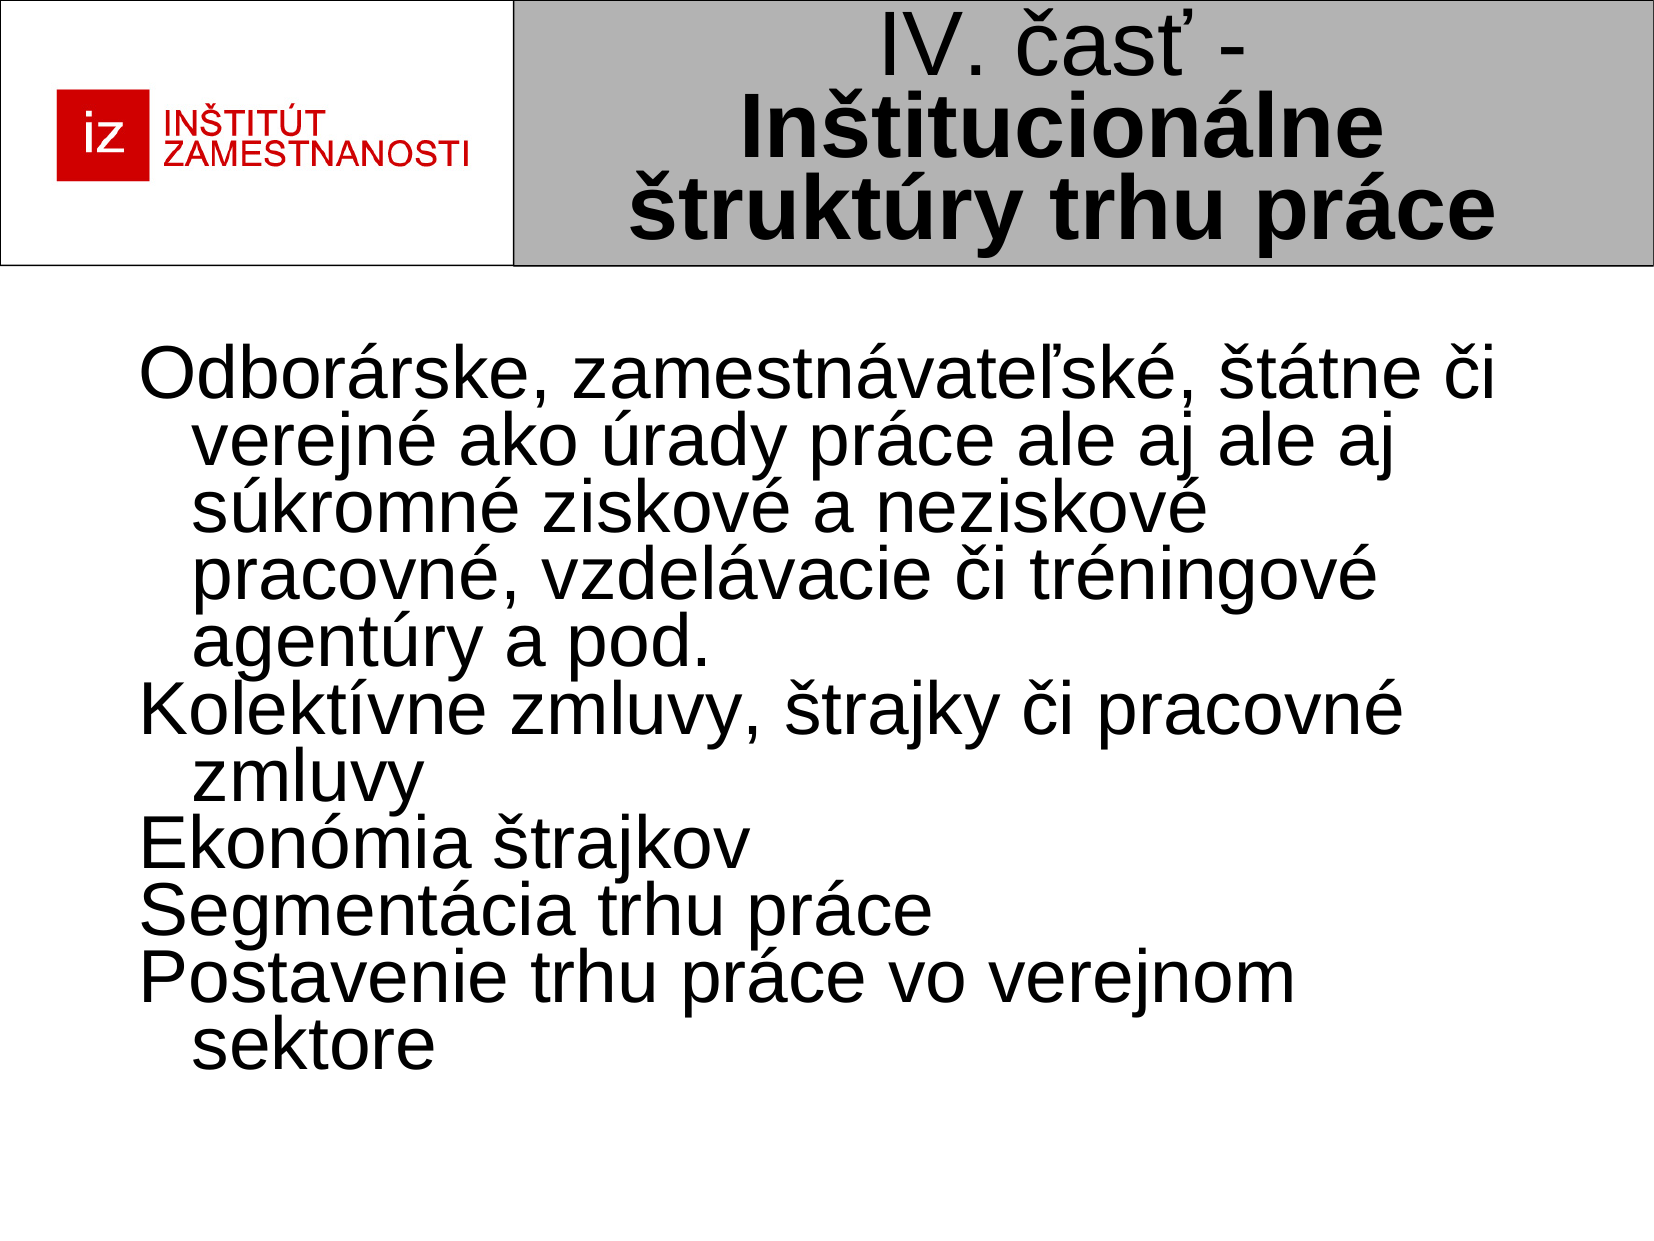

# IV. časť - Inštitucionálne štruktúry trhu práce
Odborárske, zamestnávateľské, štátne či verejné ako úrady práce ale aj ale aj súkromné ziskové a neziskové pracovné, vzdelávacie či tréningové agentúry a pod.
Kolektívne zmluvy, štrajky či pracovné zmluvy
Ekonómia štrajkov
Segmentácia trhu práce
Postavenie trhu práce vo verejnom sektore